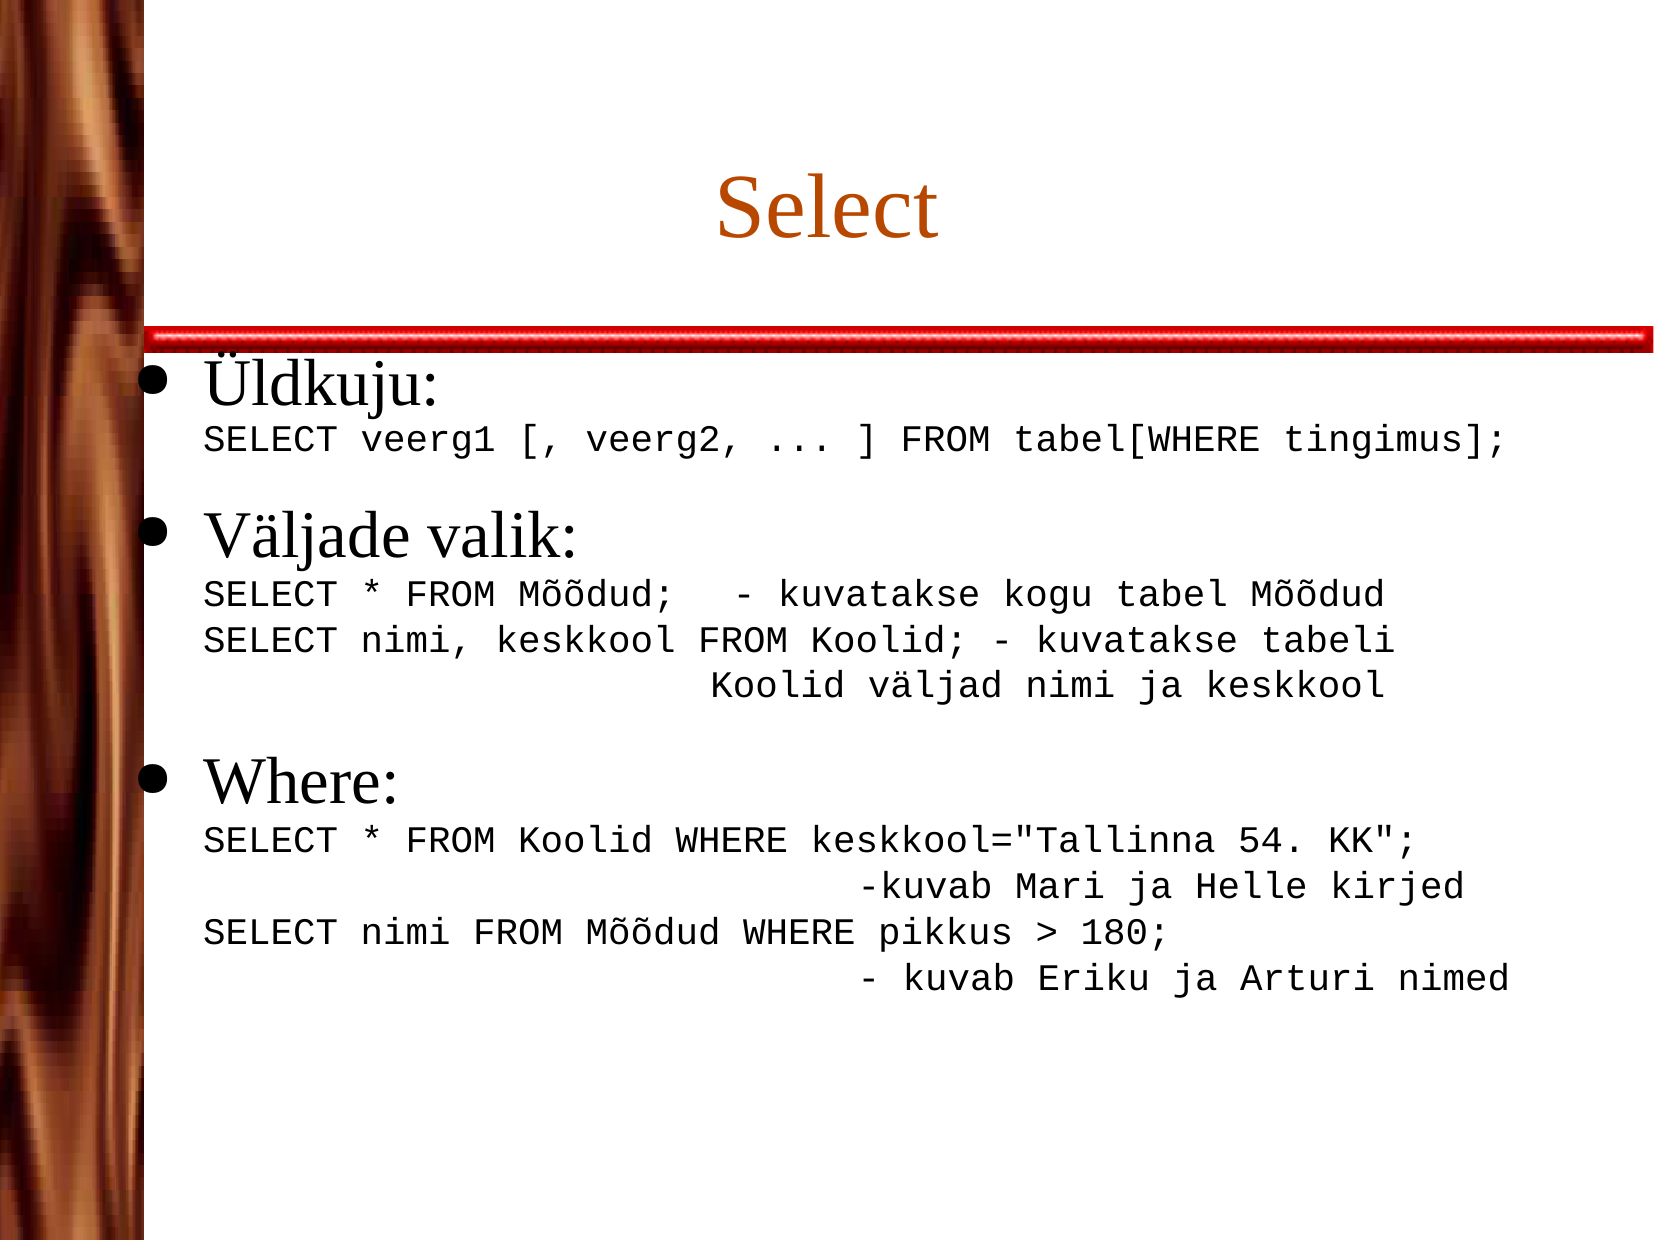

# Select
Üldkuju:
SELECT veerg1 [, veerg2, ... ] FROM tabel[WHERE tingimus];
Väljade valik:
SELECT * FROM Mõõdud;	 - kuvatakse kogu tabel Mõõdud
SELECT nimi, keskkool FROM Koolid; - kuvatakse tabeli 									Koolid väljad nimi ja keskkool
Where:
SELECT * FROM Koolid WHERE keskkool="Tallinna 54. KK"; 										-kuvab Mari ja Helle kirjed
SELECT nimi FROM Mõõdud WHERE pikkus > 180;
									- kuvab Eriku ja Arturi nimed